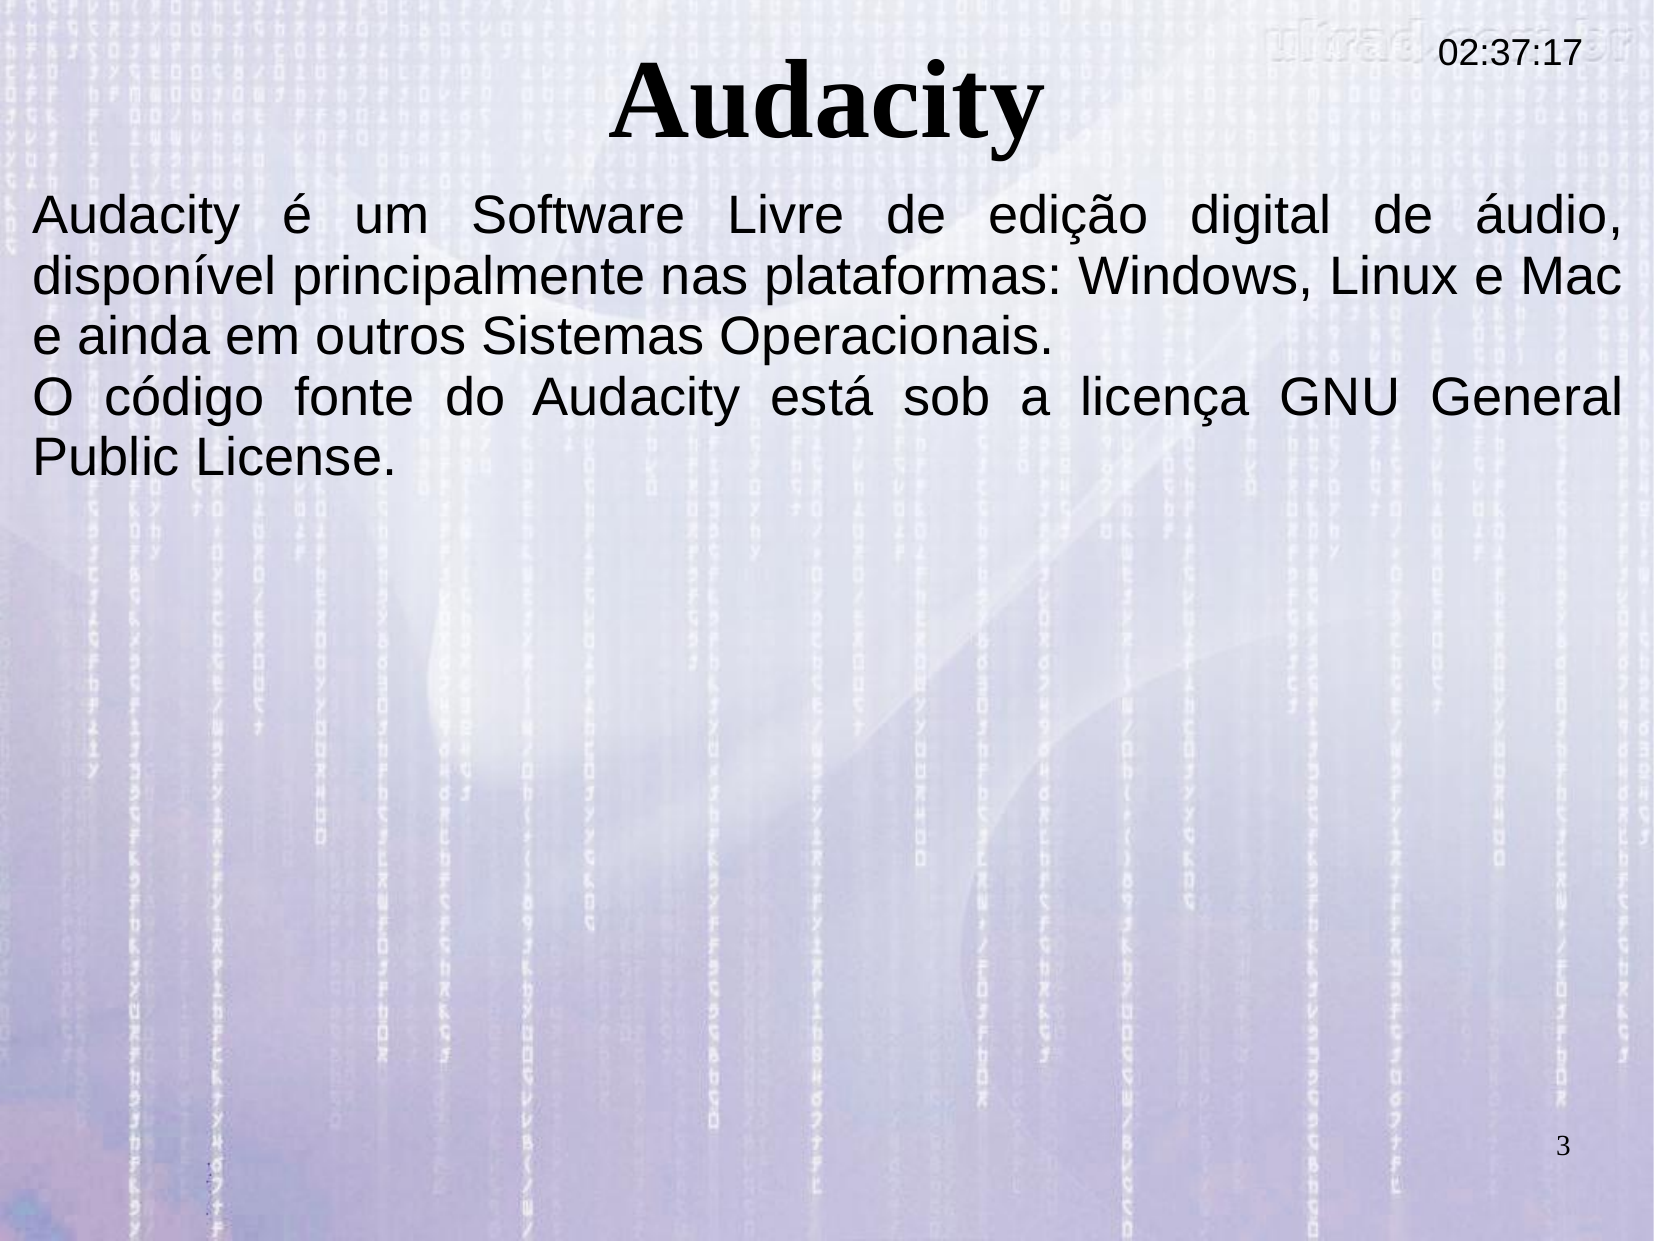

02:22:19
Audacity
Audacity é um Software Livre de edição digital de áudio, disponível principalmente nas plataformas: Windows, Linux e Mac e ainda em outros Sistemas Operacionais.
O código fonte do Audacity está sob a licença GNU General Public License.
3